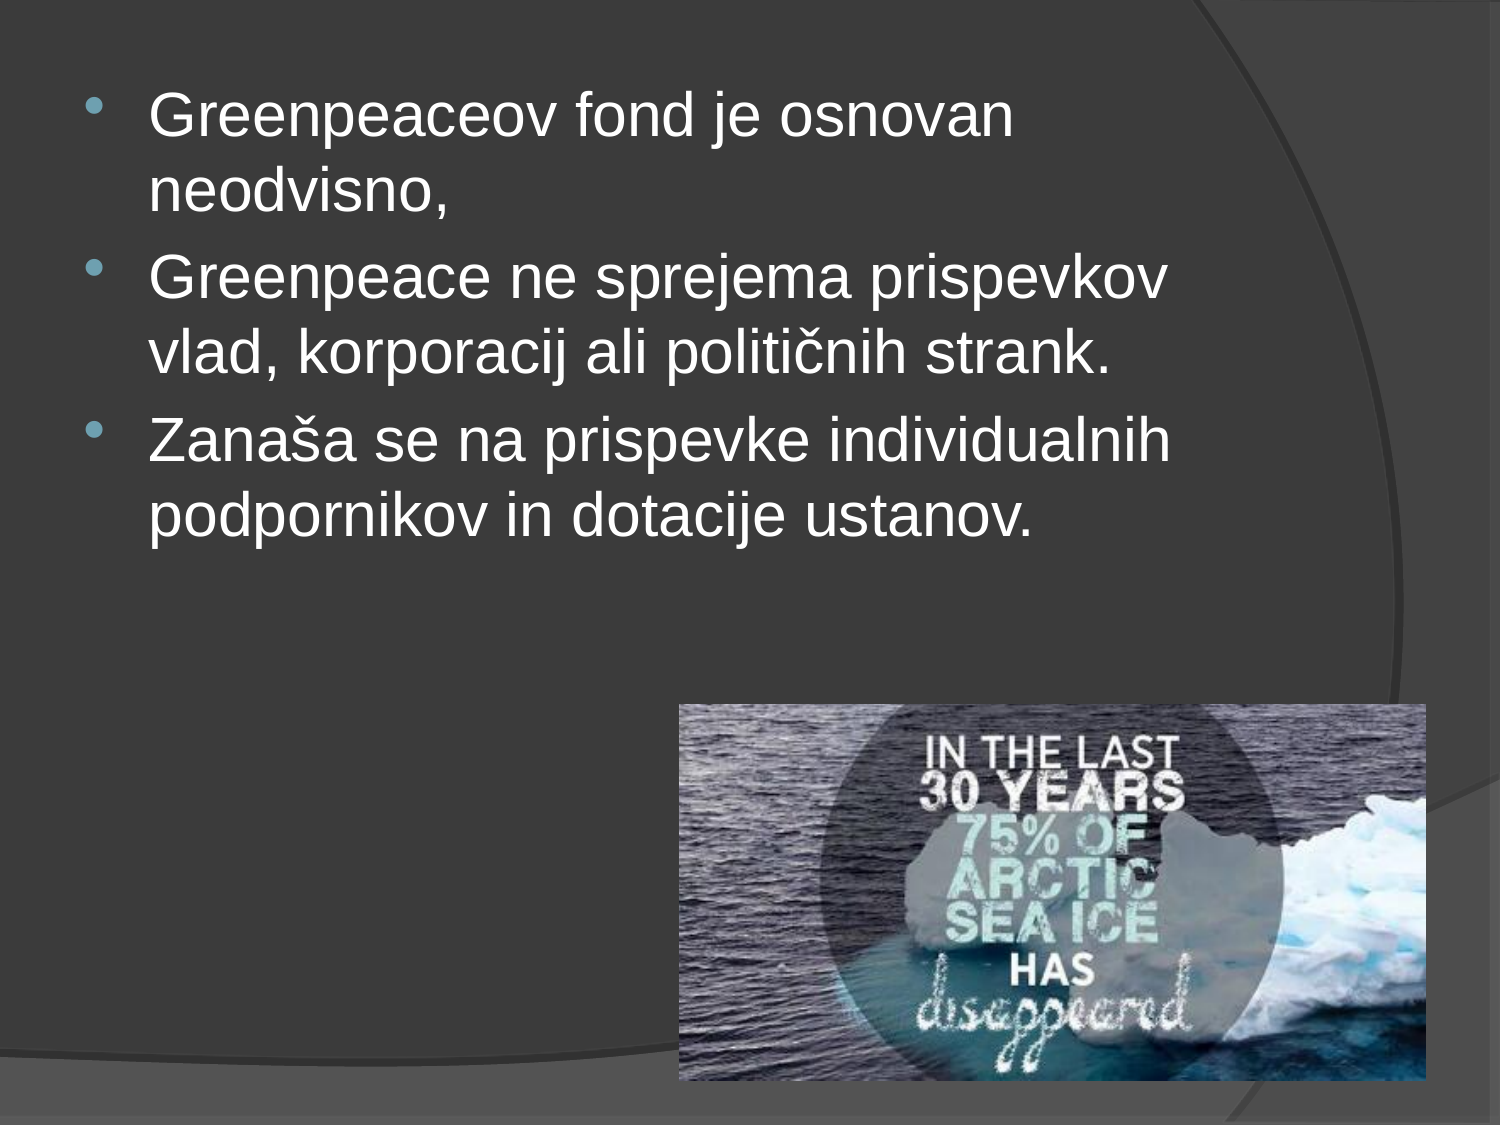

# Greenpeaceov fond je osnovan neodvisno,
Greenpeace ne sprejema prispevkov vlad, korporacij ali političnih strank.
Zanaša se na prispevke individualnih podpornikov in dotacije ustanov.